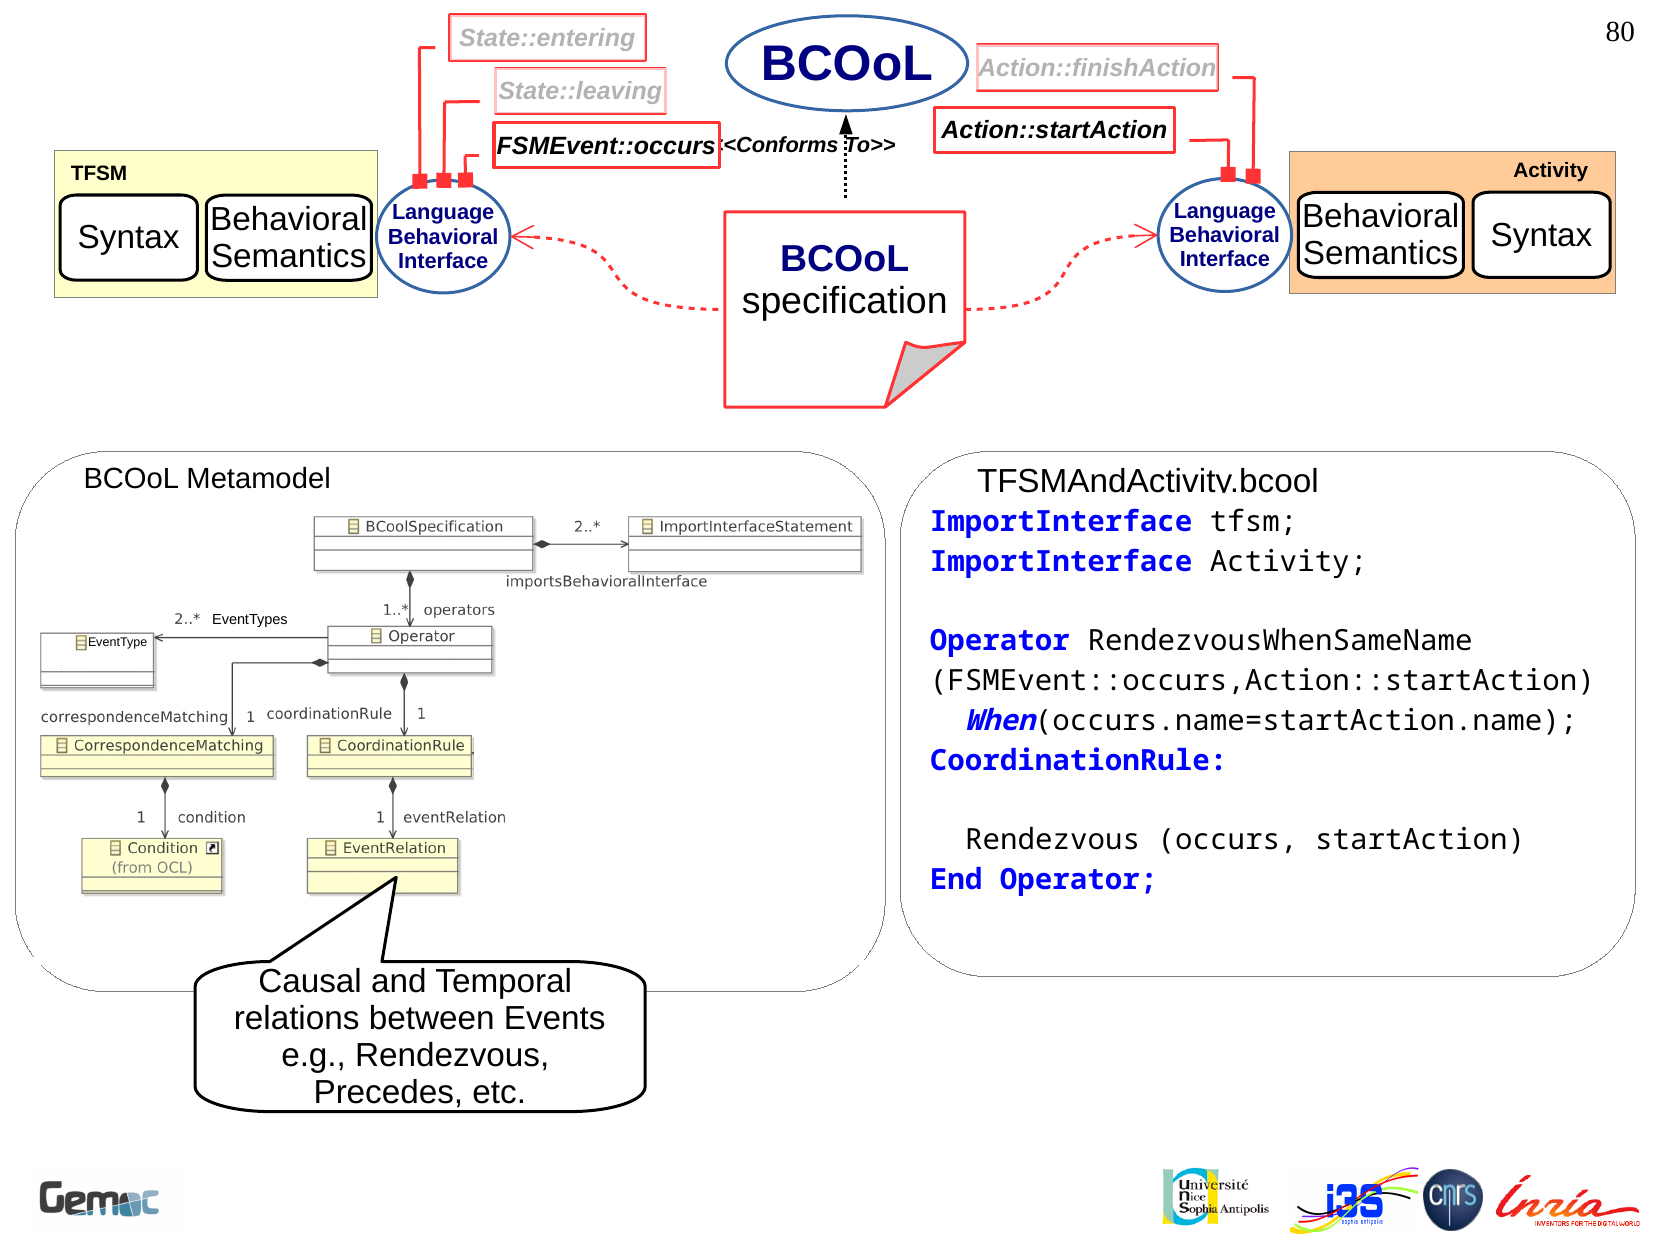

State::entering
80
BCOoL
Action::finishAction
State::leaving
Action::startAction
<<Conforms To>>
FSMEvent::occurs
Activity
TFSM
Language
Behavioral
Interface
Language
Behavioral
Interface
Behavioral
Semantics
Syntax
Syntax
Behavioral
Semantics
BCOoL
specification
BCOoL Metamodel
TFSMAndActivity.bcool
ImportInterface tfsm;
ImportInterface Activity;
Operator RendezvousWhenSameName (FSMEvent::occurs,Action::startAction) When(occurs.name=startAction.name);
CoordinationRule:
 Rendezvous (occurs, startAction)
End Operator;
EventTypes
EventType
Causal and Temporal
relations between Events
e.g., Rendezvous,
Precedes, etc.
Language 2
Language 2
Language 2
Language 2
Language 2
Language 2
 generates
 generates
 generates
 generates
 generates
 generates
Conforms to
Conforms to
Conforms to
Conforms to
Conforms to
Conforms to
System
Designer
System
Designer
System
Designer
System
Designer
System
Designer
System
Designer
defines
defines
defines
defines
defines
defines
Model 1
Model 2
Model 3
Model 1
Model 2
Model 3
Model 1
Model 2
Model 3
Model 1
Model 2
Model 3
Model 1
Model 2
Model 3
Model 1
Model 2
Model 3
 Coordination
/
Communication
 Coordination
/
Communication
 Coordination
/
Communication
 Coordination
/
Communication
 Coordination
/
Communication
 Coordination
/
Communication
Model A
Model B
Model B
Model A
Model B
Model B
Model A
Model B
Model B
Model A
Model B
Model B
Model A
Model B
Model B
Model A
Model B
Model B